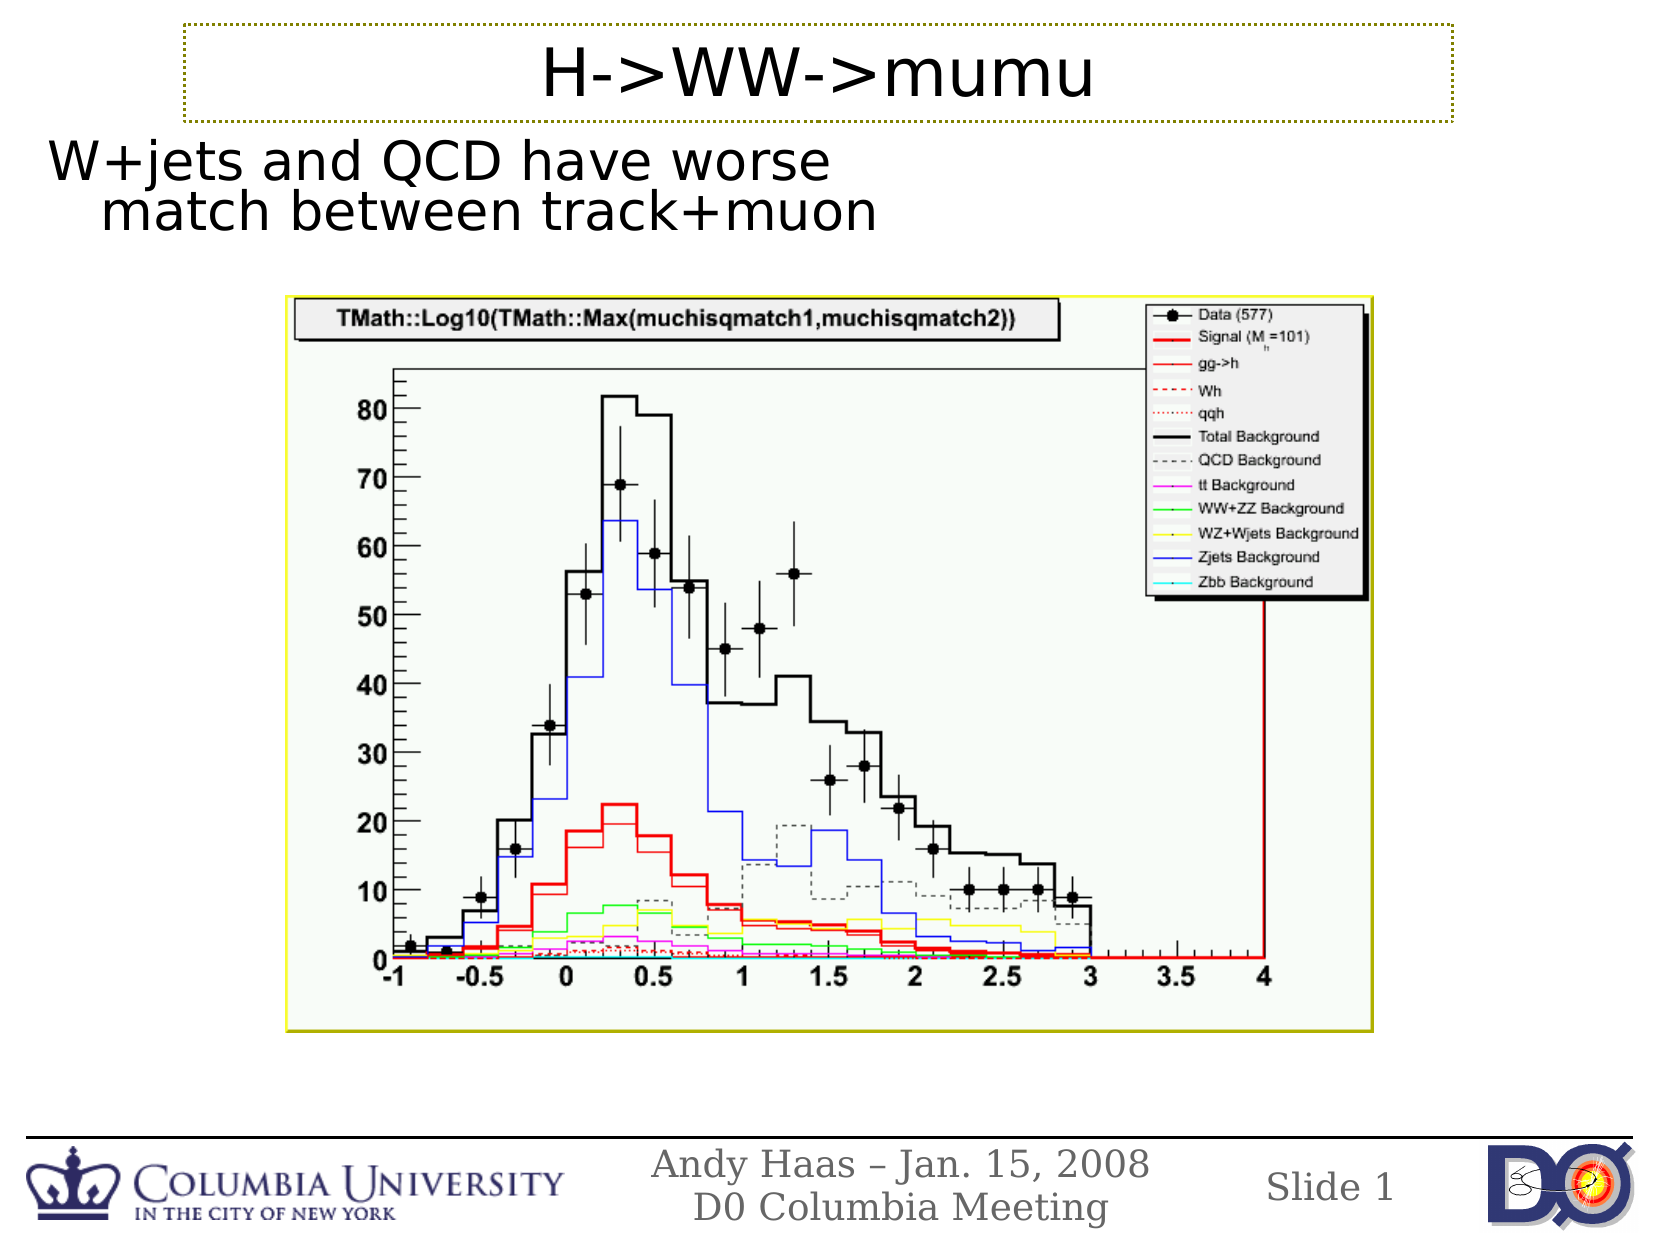

# H->WW->mumu
W+jets and QCD have worse match between track+muon